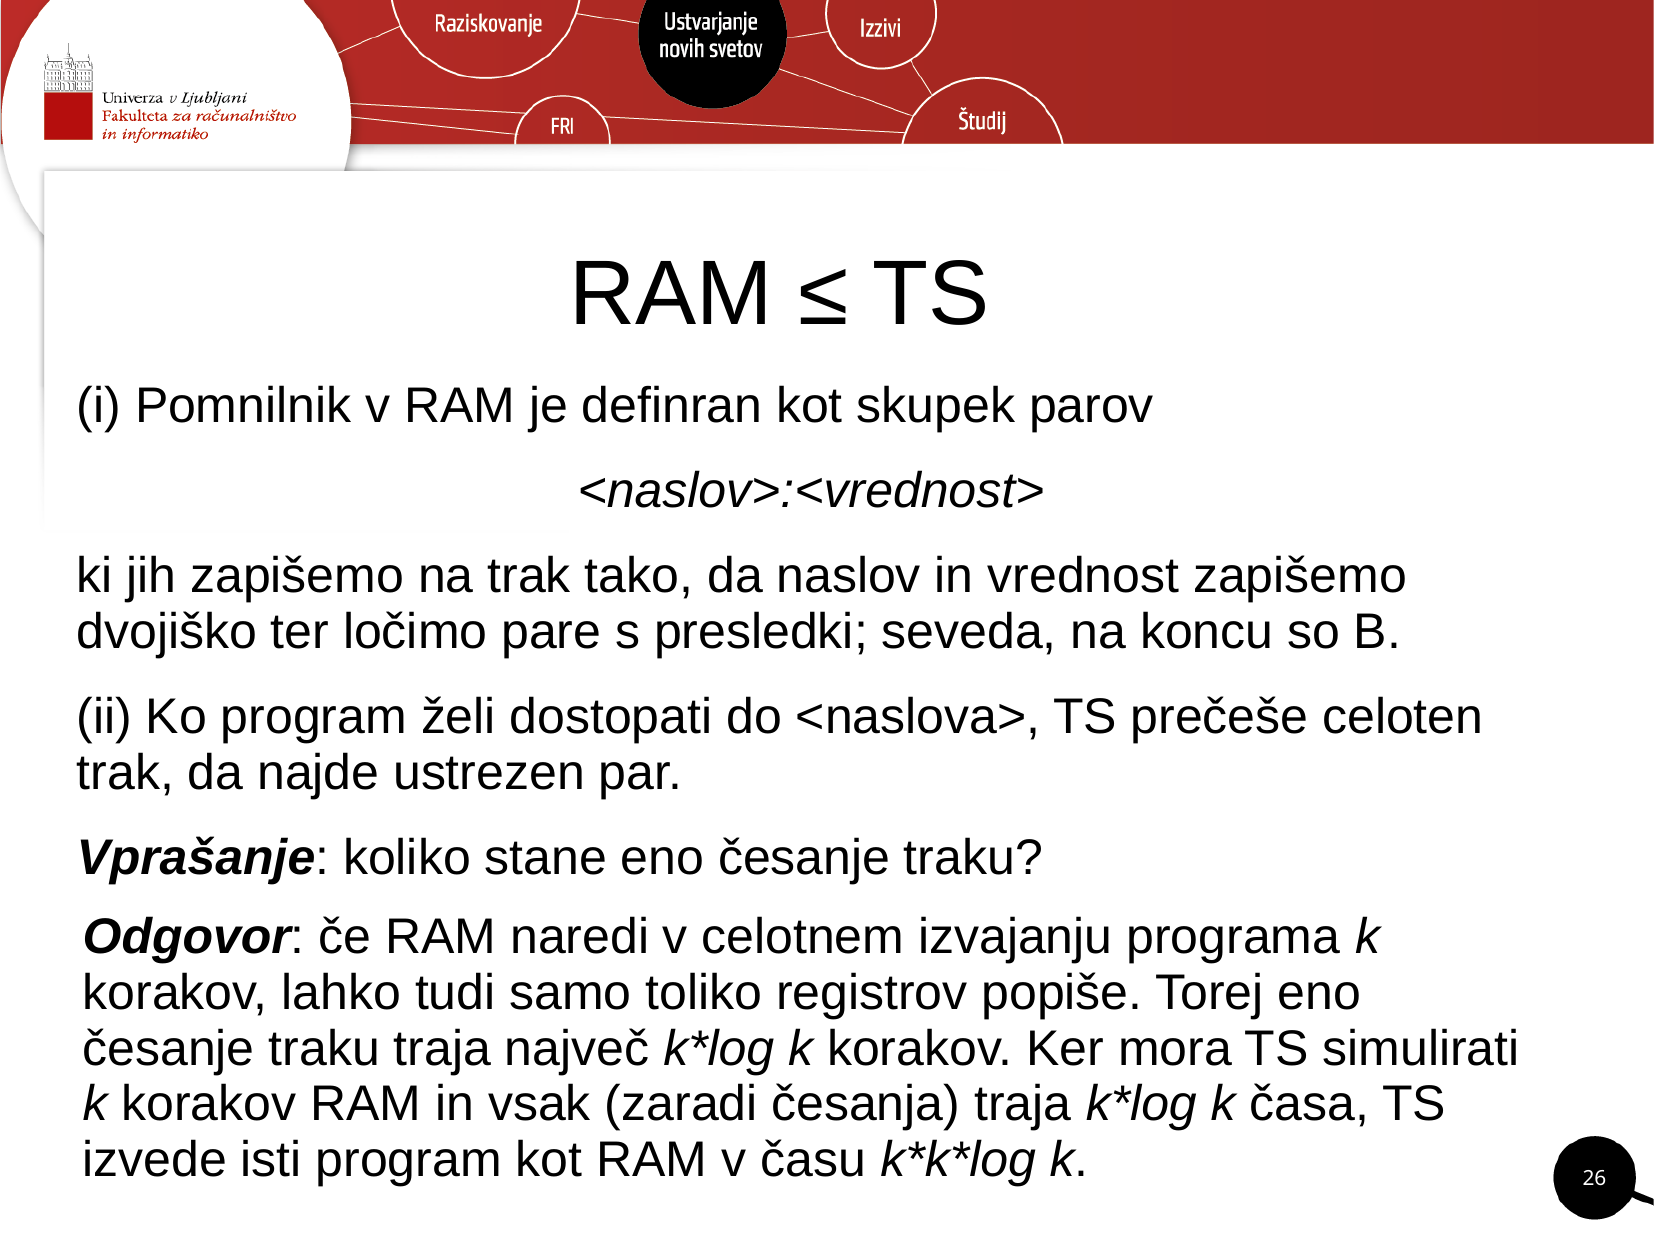

# RAM ≤ TS
(i) Pomnilnik v RAM je definran kot skupek parov
 <naslov>:<vrednost>
ki jih zapišemo na trak tako, da naslov in vrednost zapišemo dvojiško ter ločimo pare s presledki; seveda, na koncu so B.
(ii) Ko program želi dostopati do <naslova>, TS prečeše celoten trak, da najde ustrezen par.
Vprašanje: koliko stane eno česanje traku?
Odgovor: če RAM naredi v celotnem izvajanju programa k korakov, lahko tudi samo toliko registrov popiše. Torej eno česanje traku traja največ k*log k korakov. Ker mora TS simulirati k korakov RAM in vsak (zaradi česanja) traja k*log k časa, TS izvede isti program kot RAM v času k*k*log k.